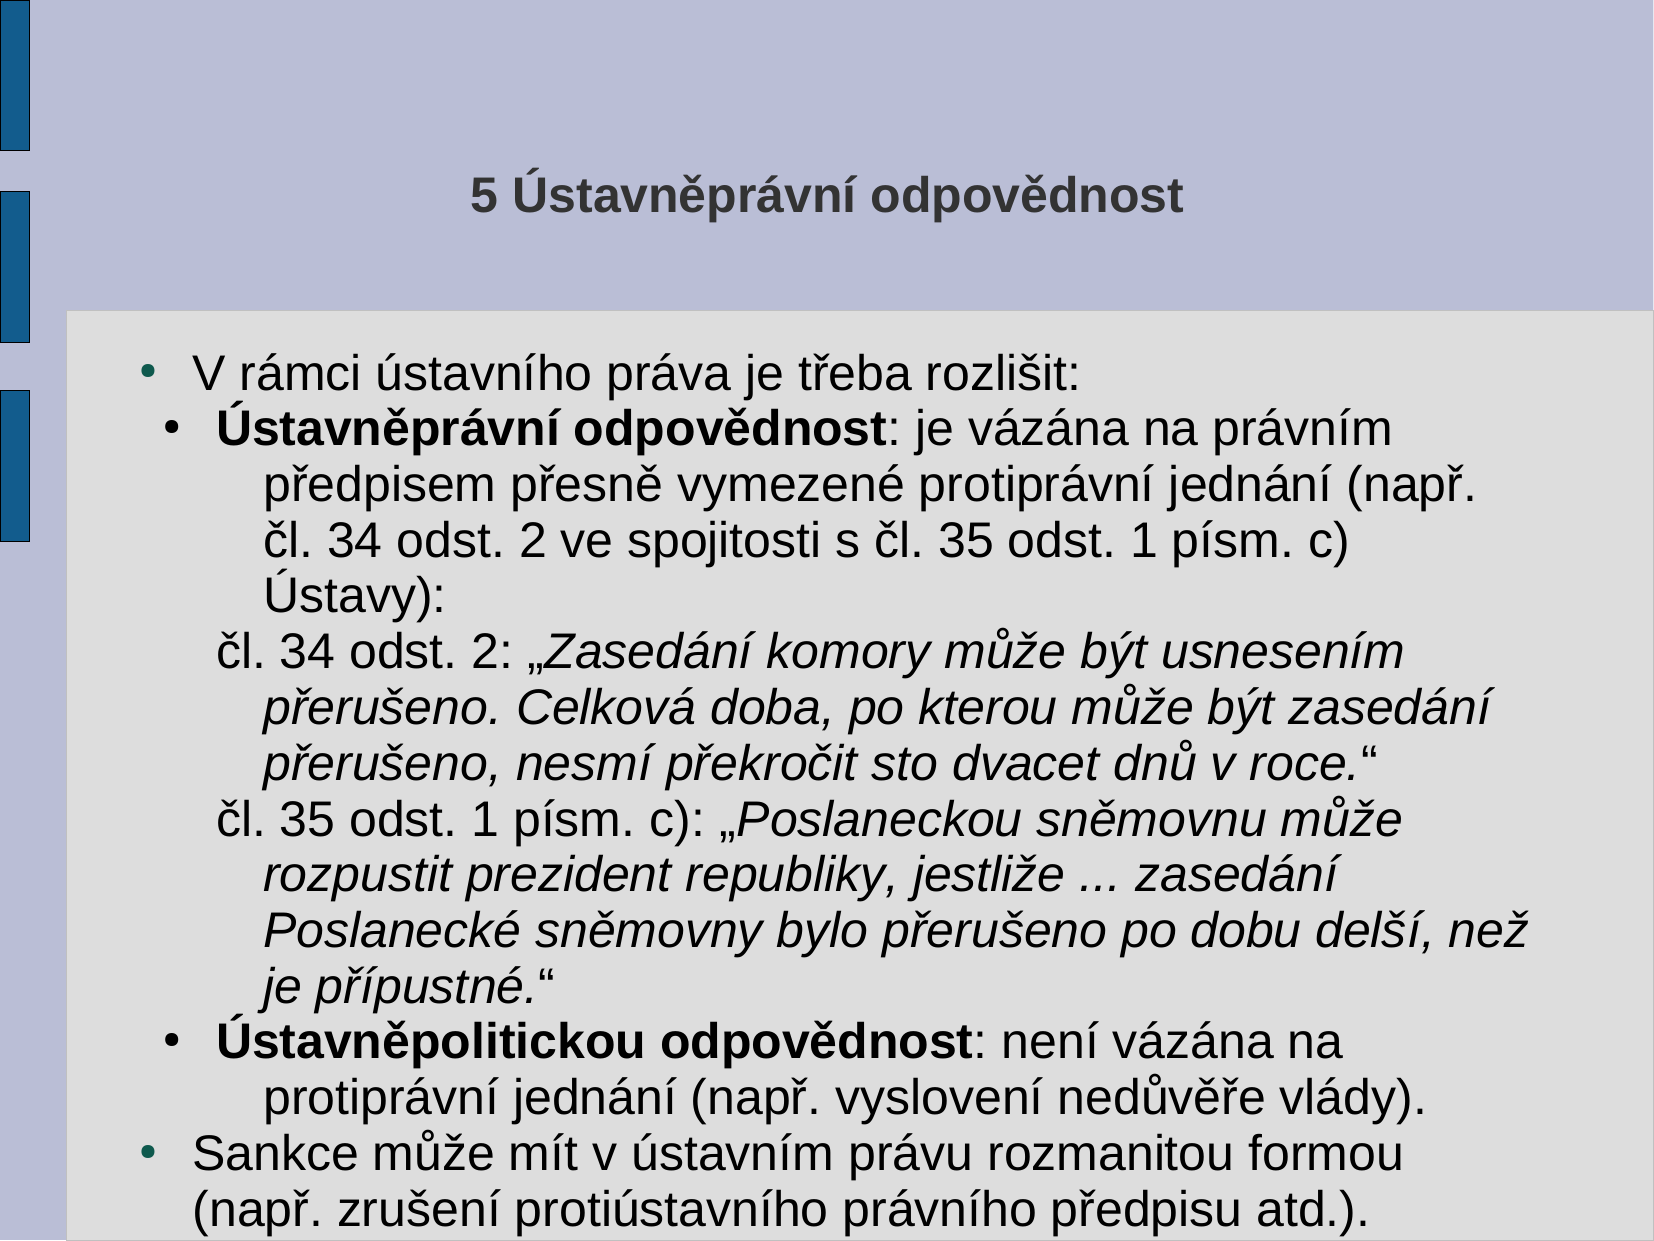

# 5 Ústavněprávní odpovědnost
V rámci ústavního práva je třeba rozlišit:
Ústavněprávní odpovědnost: je vázána na právním předpisem přesně vymezené protiprávní jednání (např. čl. 34 odst. 2 ve spojitosti s čl. 35 odst. 1 písm. c) Ústavy):
čl. 34 odst. 2: „Zasedání komory může být usnesením přerušeno. Celková doba, po kterou může být zasedání přerušeno, nesmí překročit sto dvacet dnů v roce.“
čl. 35 odst. 1 písm. c): „Poslaneckou sněmovnu může rozpustit prezident republiky, jestliže ... zasedání Poslanecké sněmovny bylo přerušeno po dobu delší, než je přípustné.“
Ústavněpolitickou odpovědnost: není vázána na protiprávní jednání (např. vyslovení nedůvěře vlády).
Sankce může mít v ústavním právu rozmanitou formou (např. zrušení protiústavního právního předpisu atd.).